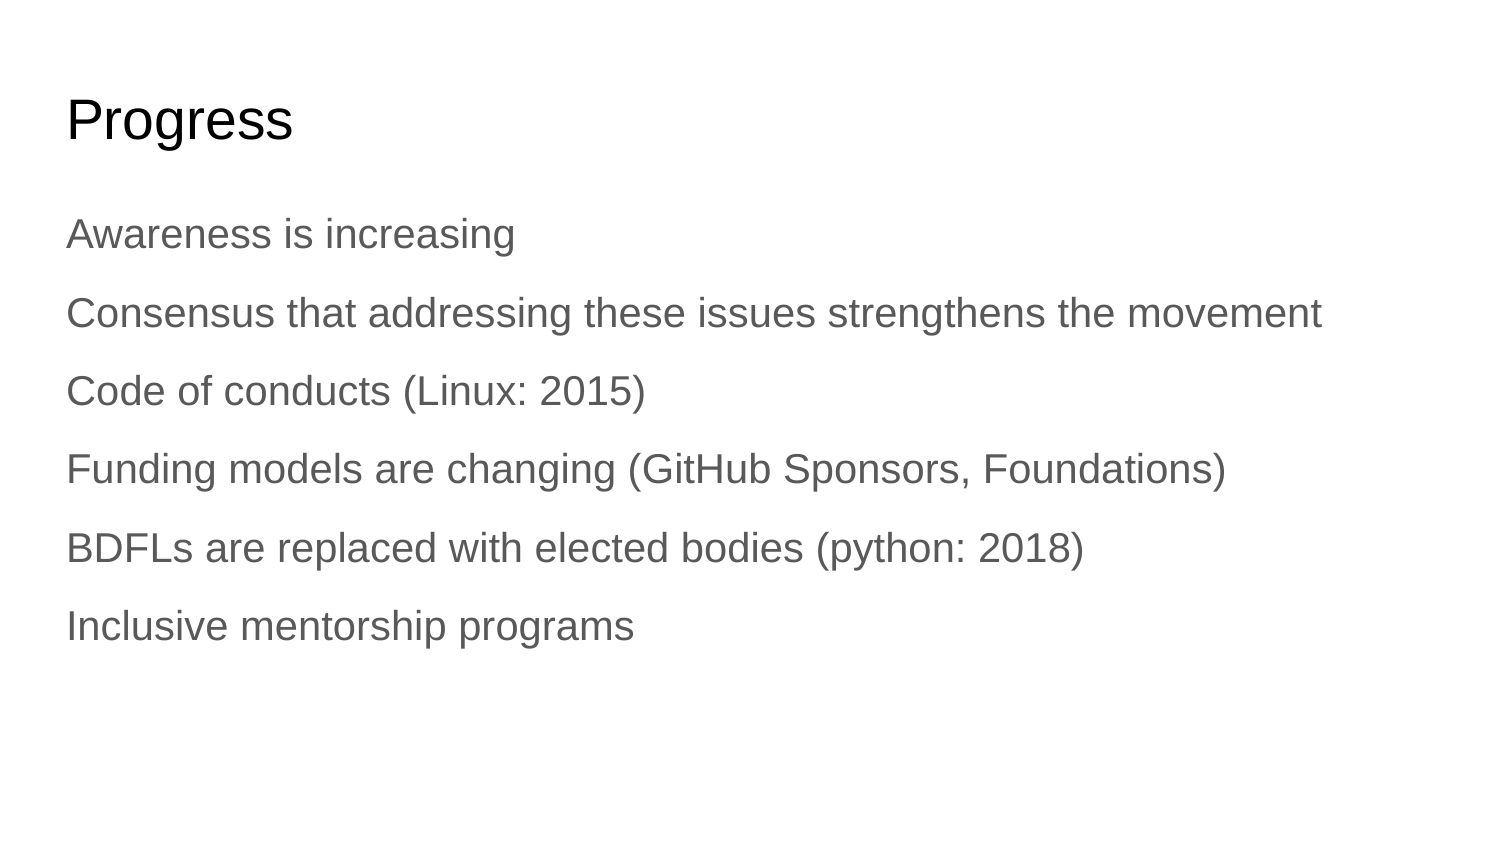

# Progress
Awareness is increasing
Consensus that addressing these issues strengthens the movement
Code of conducts (Linux: 2015)
Funding models are changing (GitHub Sponsors, Foundations)
BDFLs are replaced with elected bodies (python: 2018)
Inclusive mentorship programs